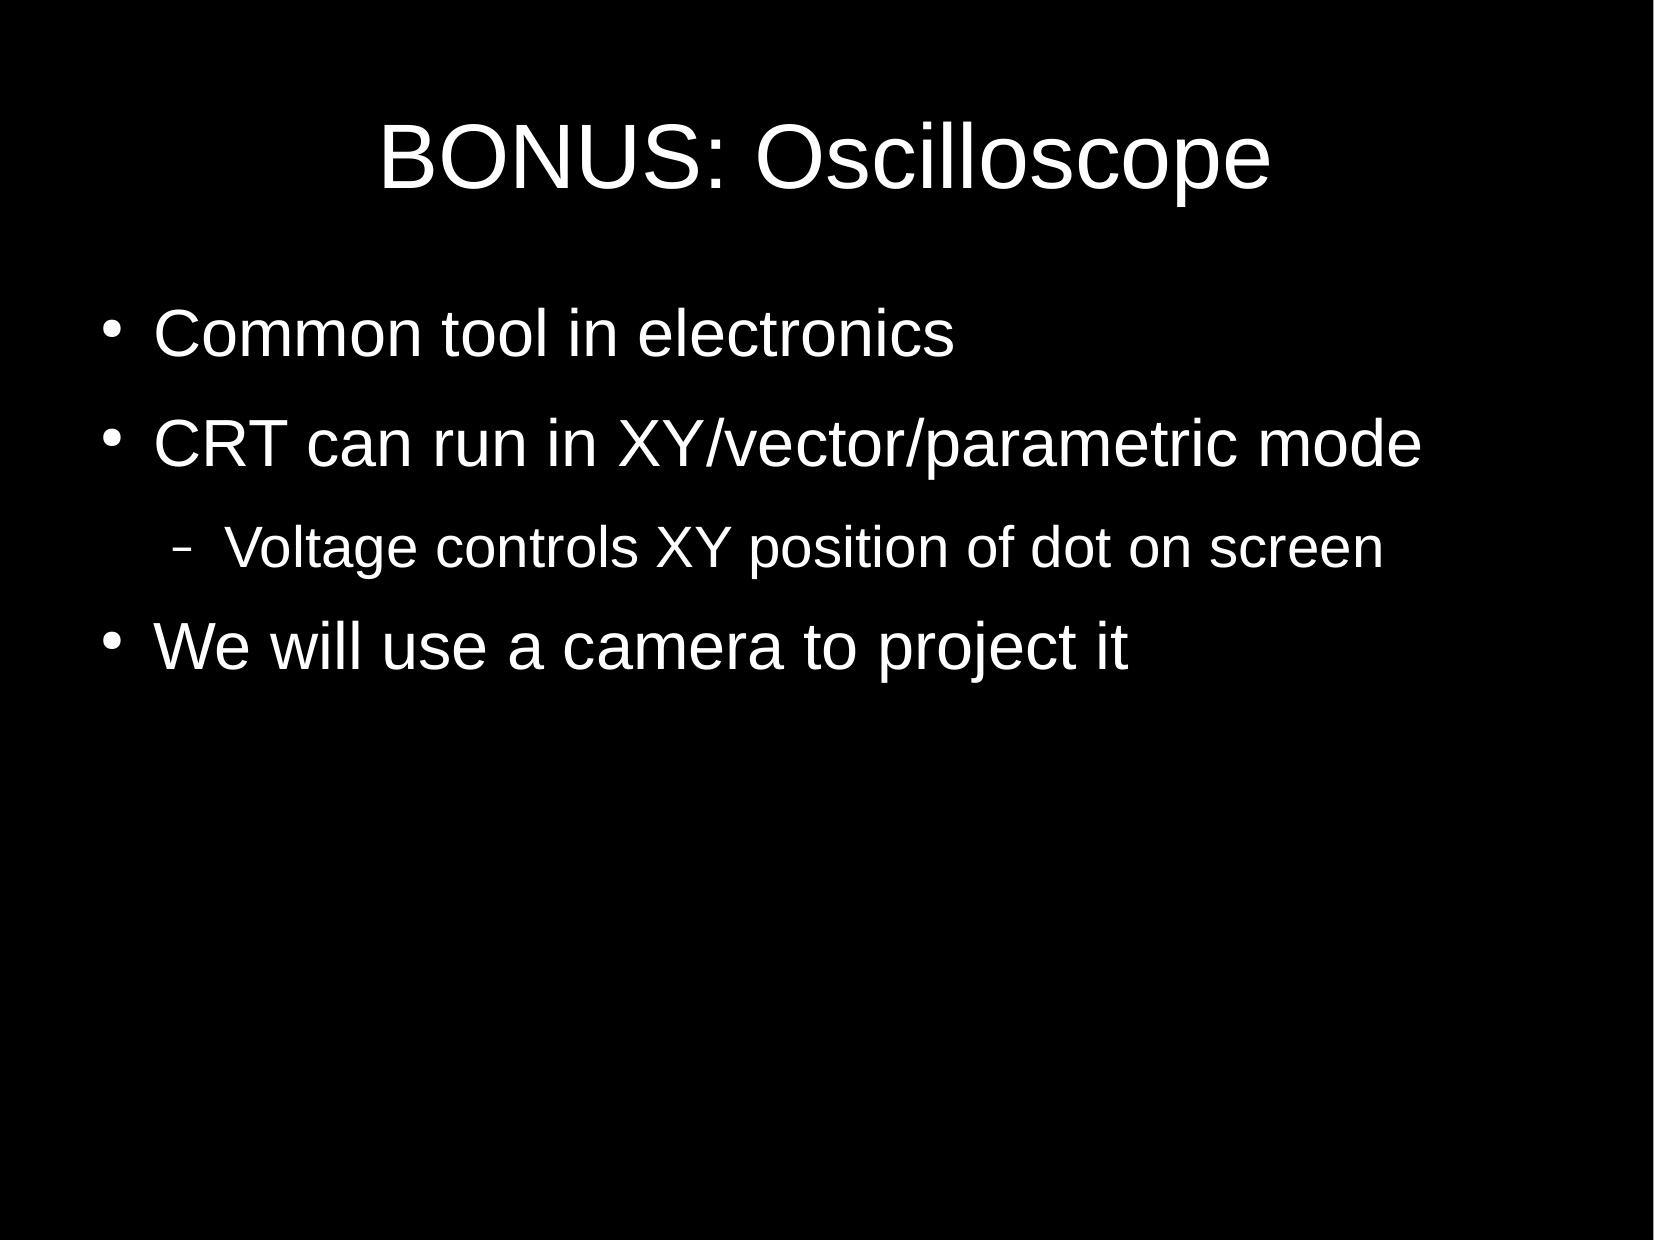

# BONUS: Oscilloscope
Common tool in electronics
CRT can run in XY/vector/parametric mode
Voltage controls XY position of dot on screen
We will use a camera to project it